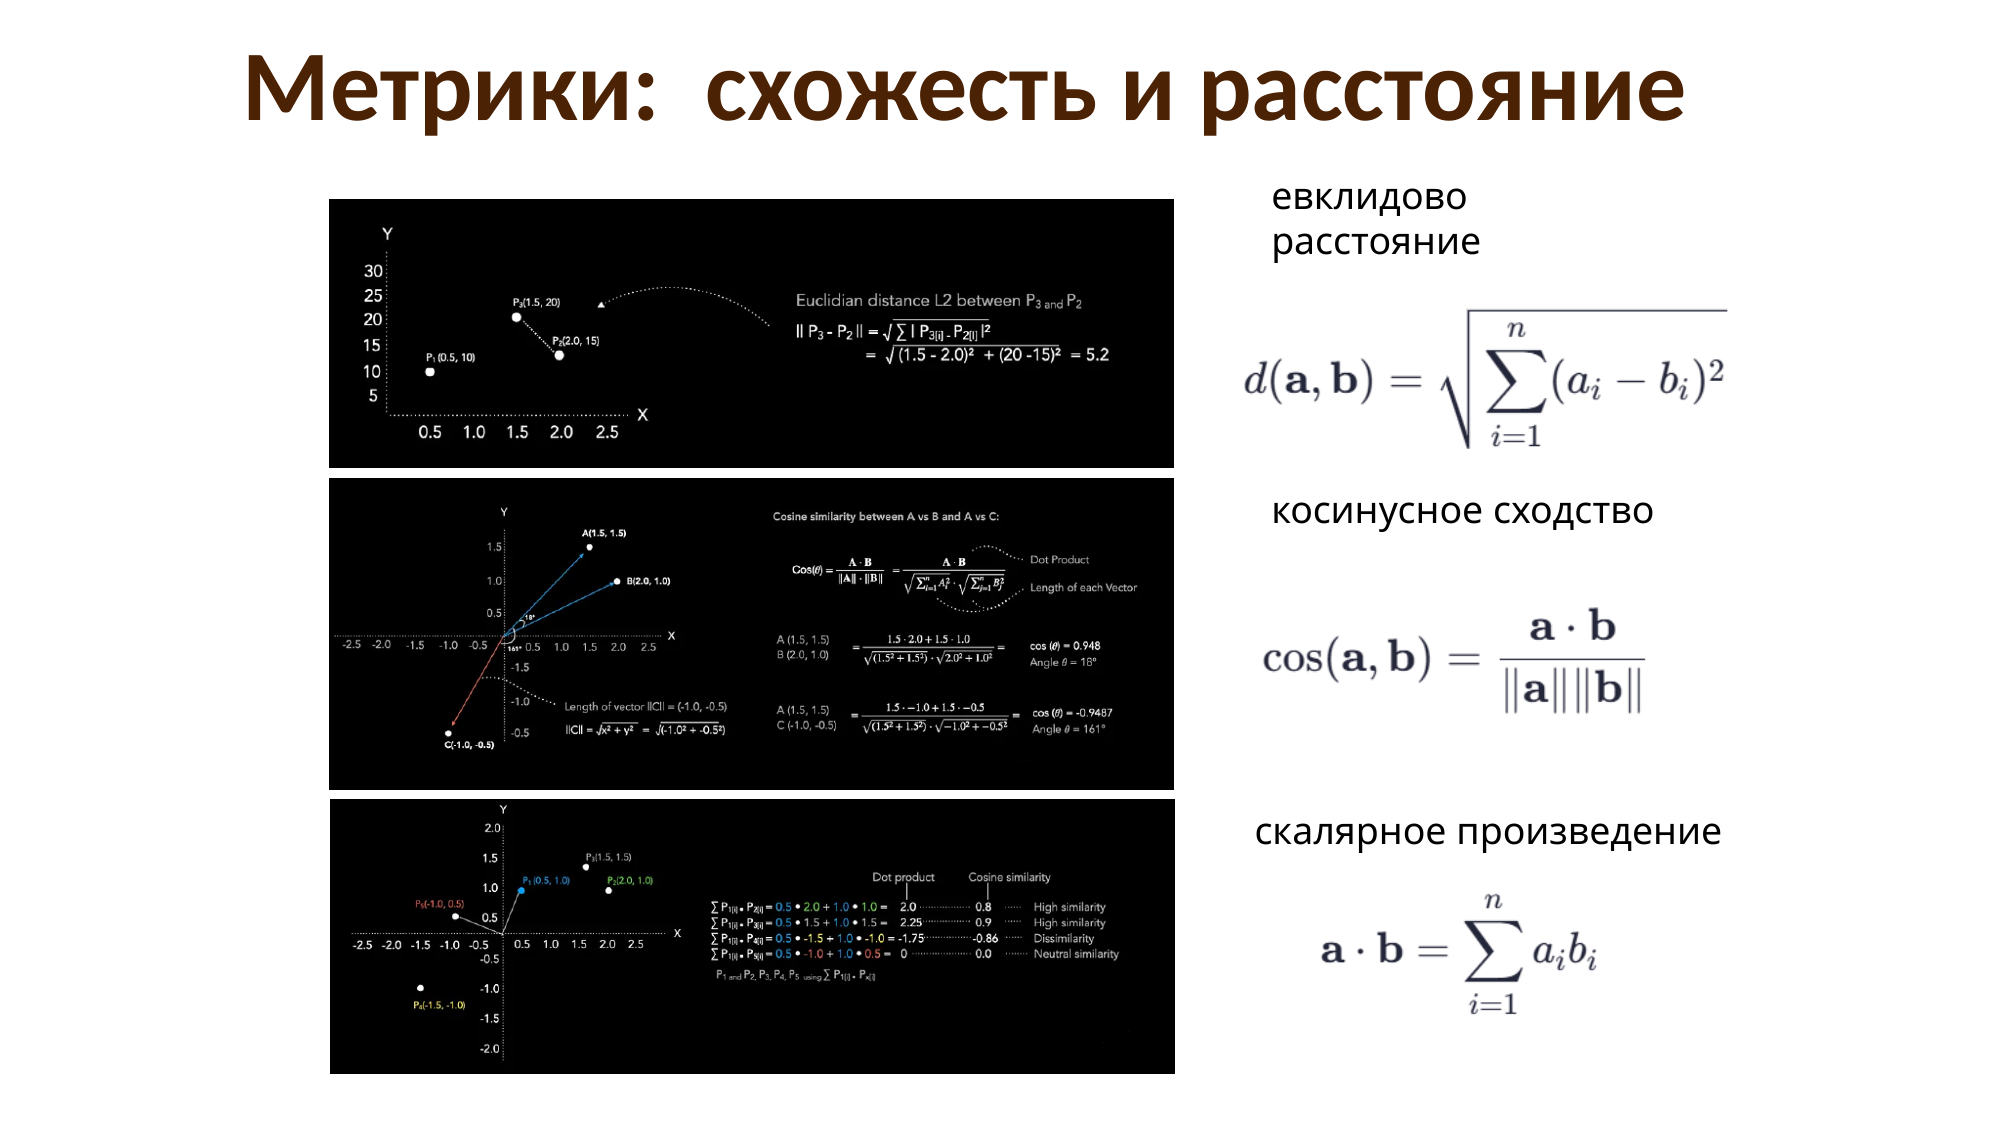

Метрики: схожесть и расстояние
евклидово расстояние
косинусное сходство
скалярное произведение